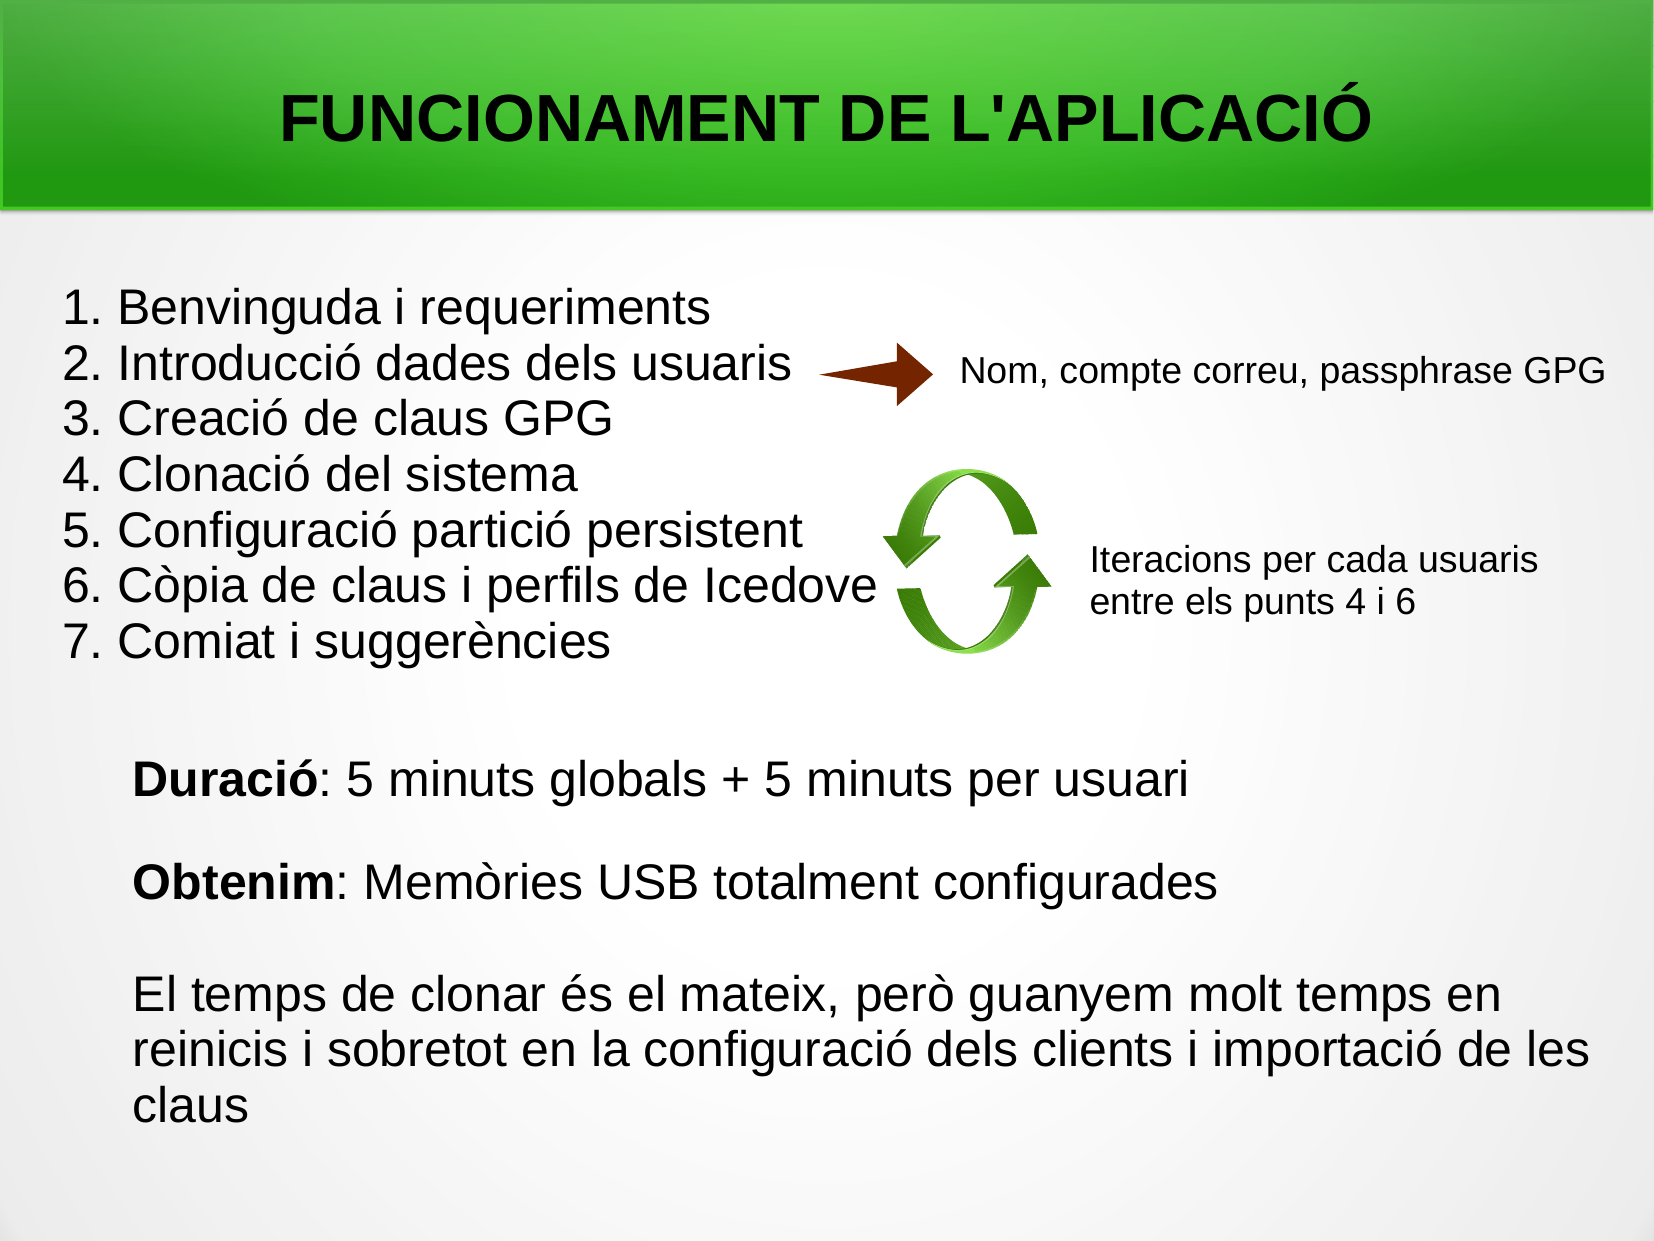

# FUNCIONAMENT DE L'APLICACIÓ
1. Benvinguda i requeriments
2. Introducció dades dels usuaris
3. Creació de claus GPG
4. Clonació del sistema
5. Configuració partició persistent
6. Còpia de claus i perfils de Icedove
7. Comiat i suggerències
Nom, compte correu, passphrase GPG
Iteracions per cada usuaris
entre els punts 4 i 6
Duració: 5 minuts globals + 5 minuts per usuari
Obtenim: Memòries USB totalment configurades
El temps de clonar és el mateix, però guanyem molt temps en reinicis i sobretot en la configuració dels clients i importació de les claus